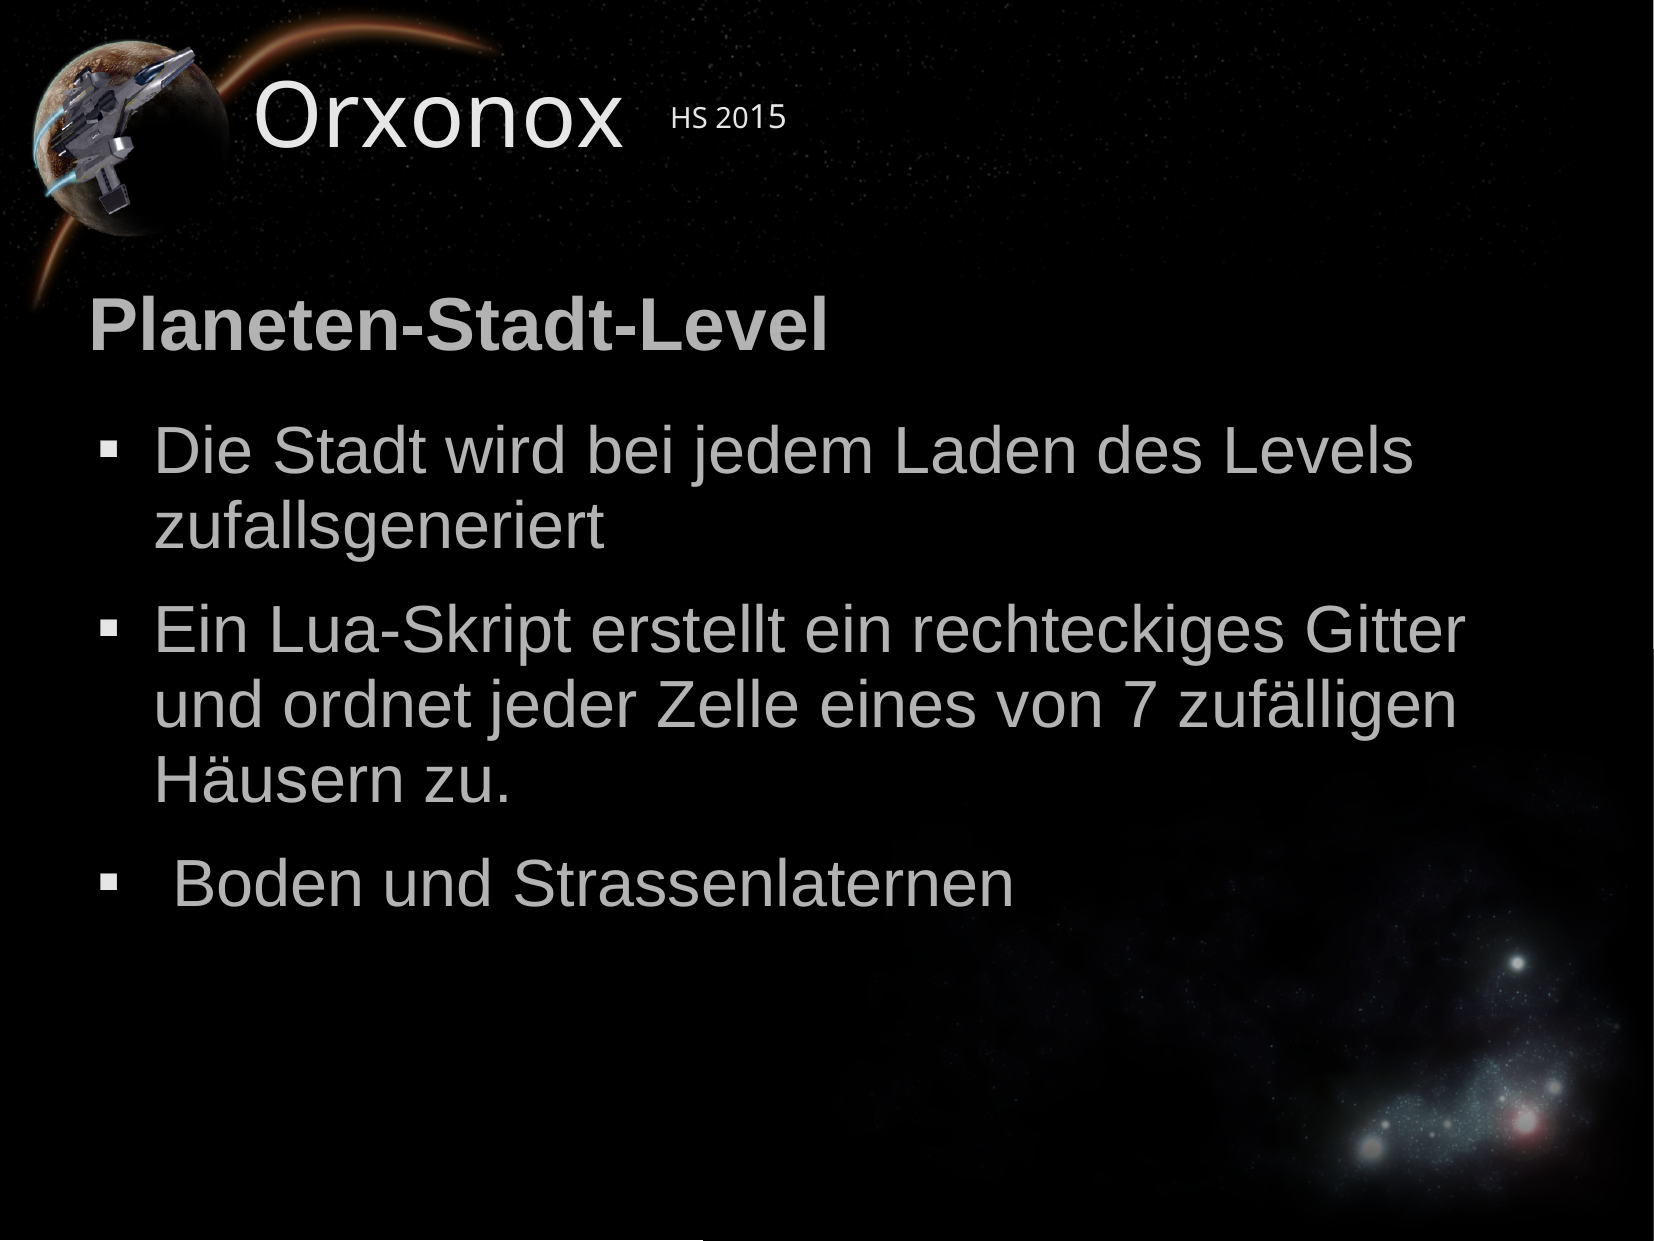

# Planeten-Stadt-Level
Die Stadt wird bei jedem Laden des Levels zufallsgeneriert
Ein Lua-Skript erstellt ein rechteckiges Gitter und ordnet jeder Zelle eines von 7 zufälligen Häusern zu.
 Boden und Strassenlaternen